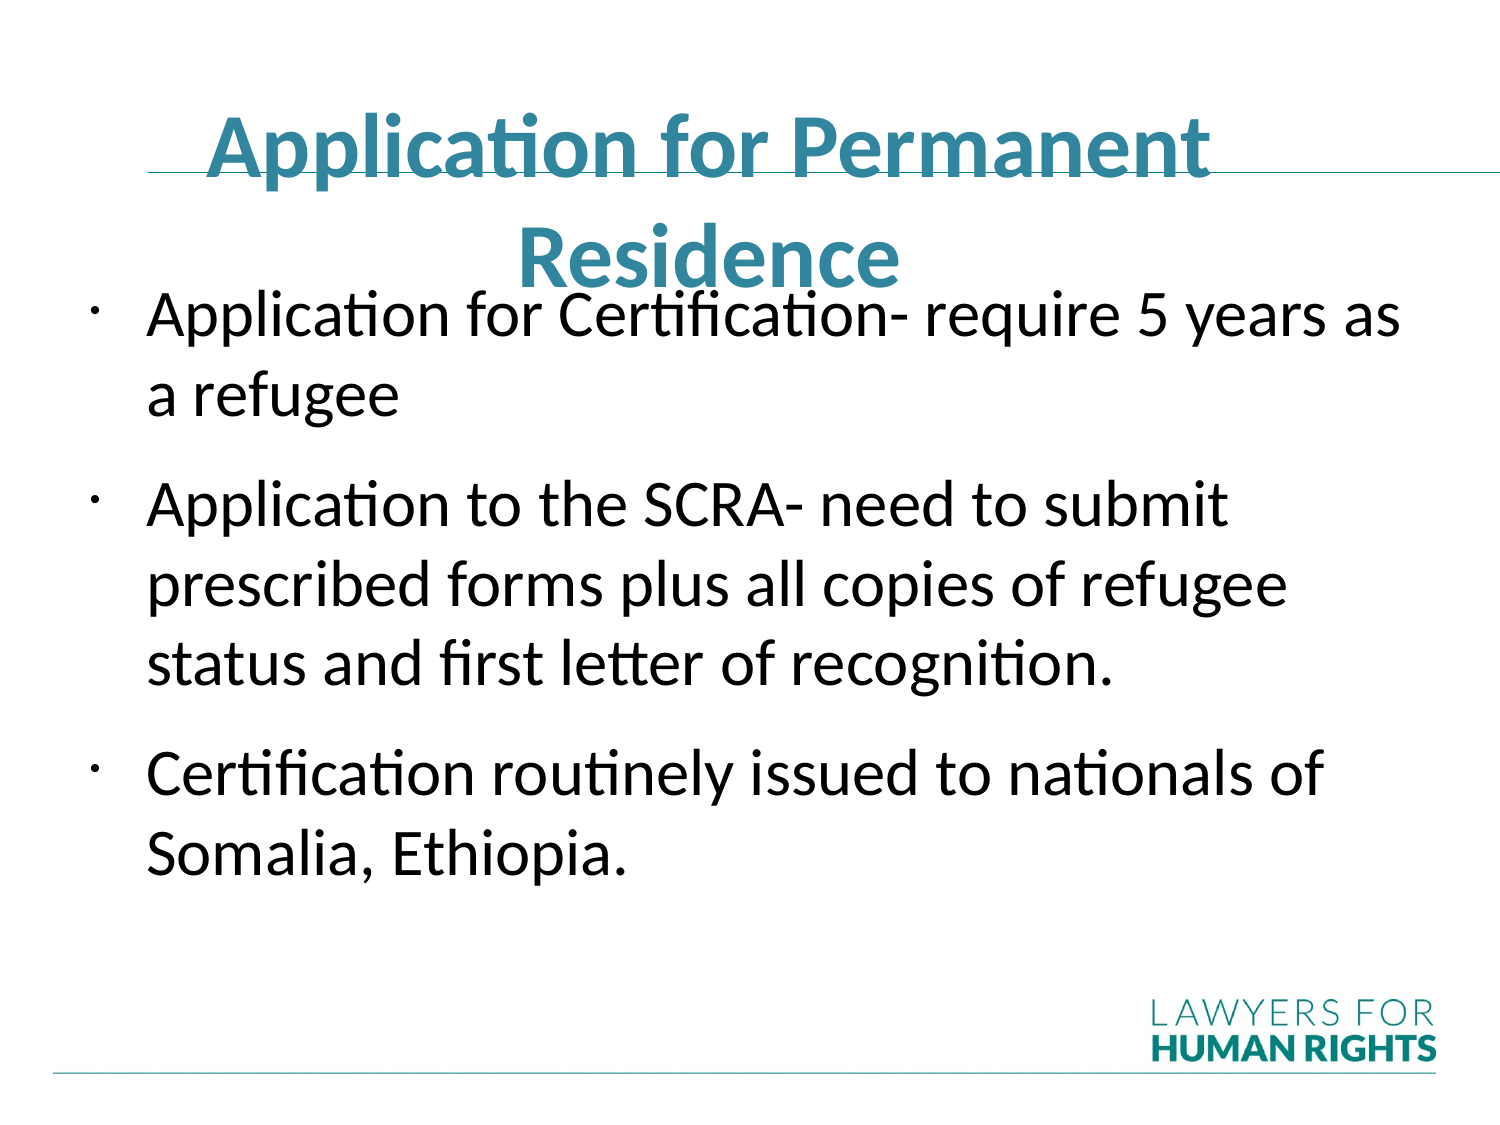

# Application for Permanent Residence
Application for Certification- require 5 years as a refugee
Application to the SCRA- need to submit prescribed forms plus all copies of refugee status and first letter of recognition.
Certification routinely issued to nationals of Somalia, Ethiopia.